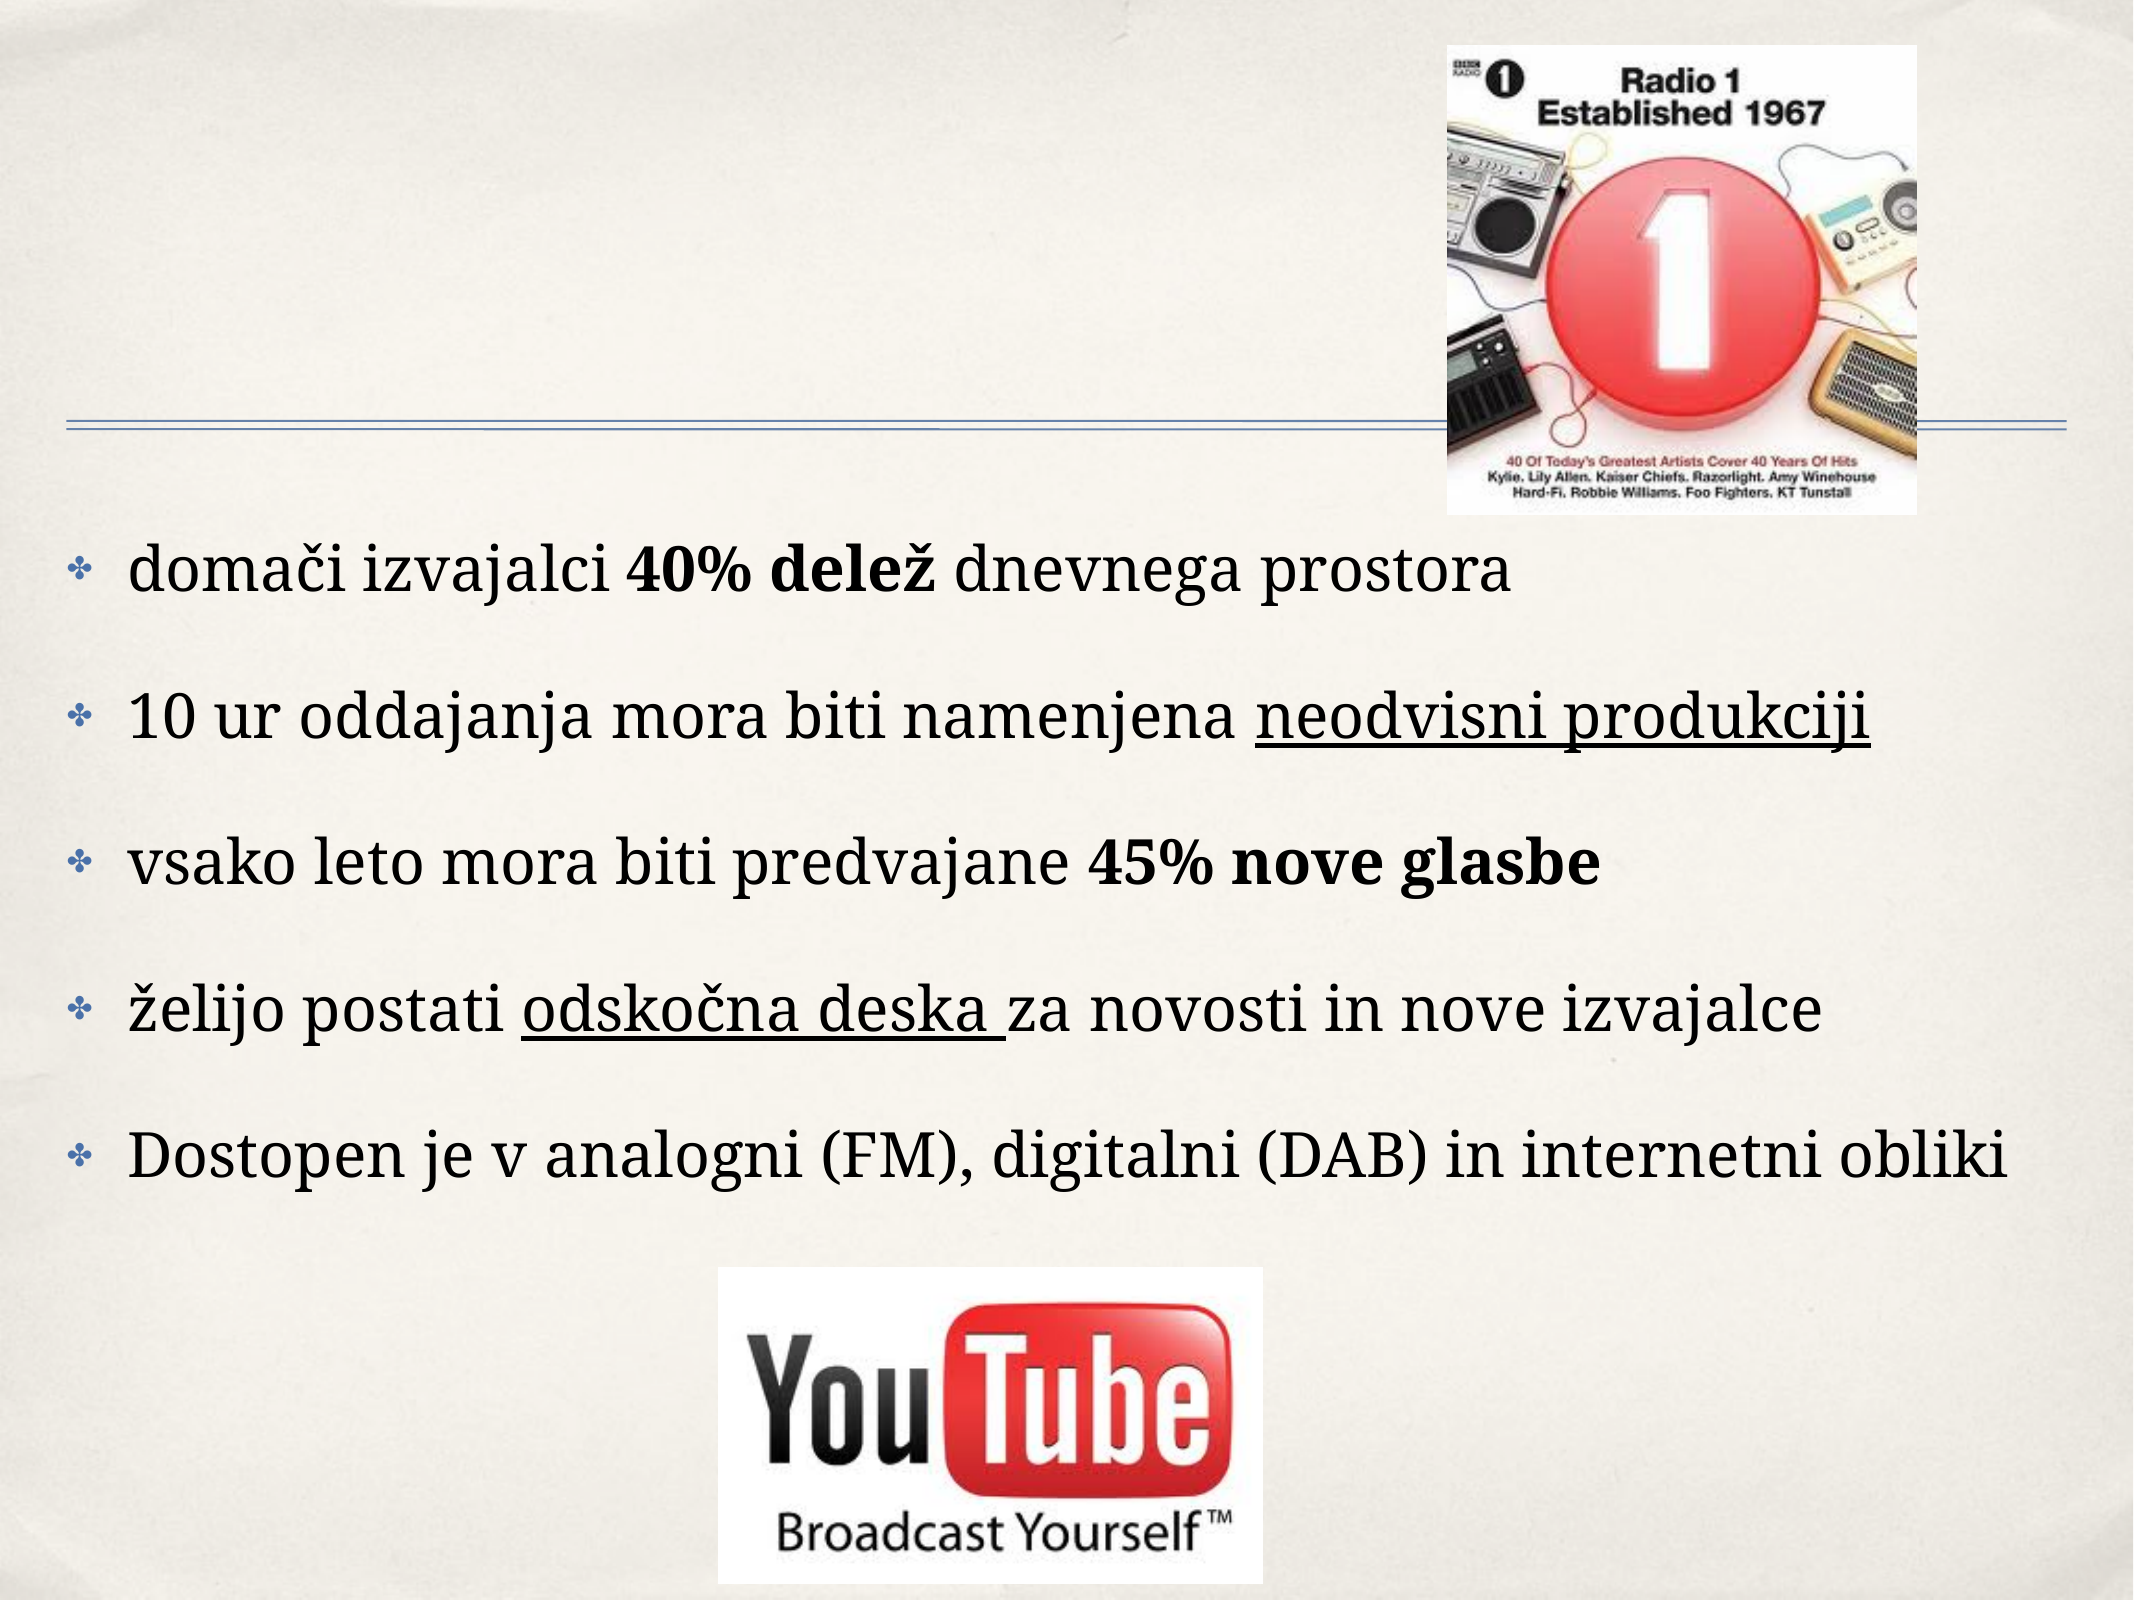

#
domači izvajalci 40% delež dnevnega prostora
10 ur oddajanja mora biti namenjena neodvisni produkciji
vsako leto mora biti predvajane 45% nove glasbe
želijo postati odskočna deska za novosti in nove izvajalce
Dostopen je v analogni (FM), digitalni (DAB) in internetni obliki